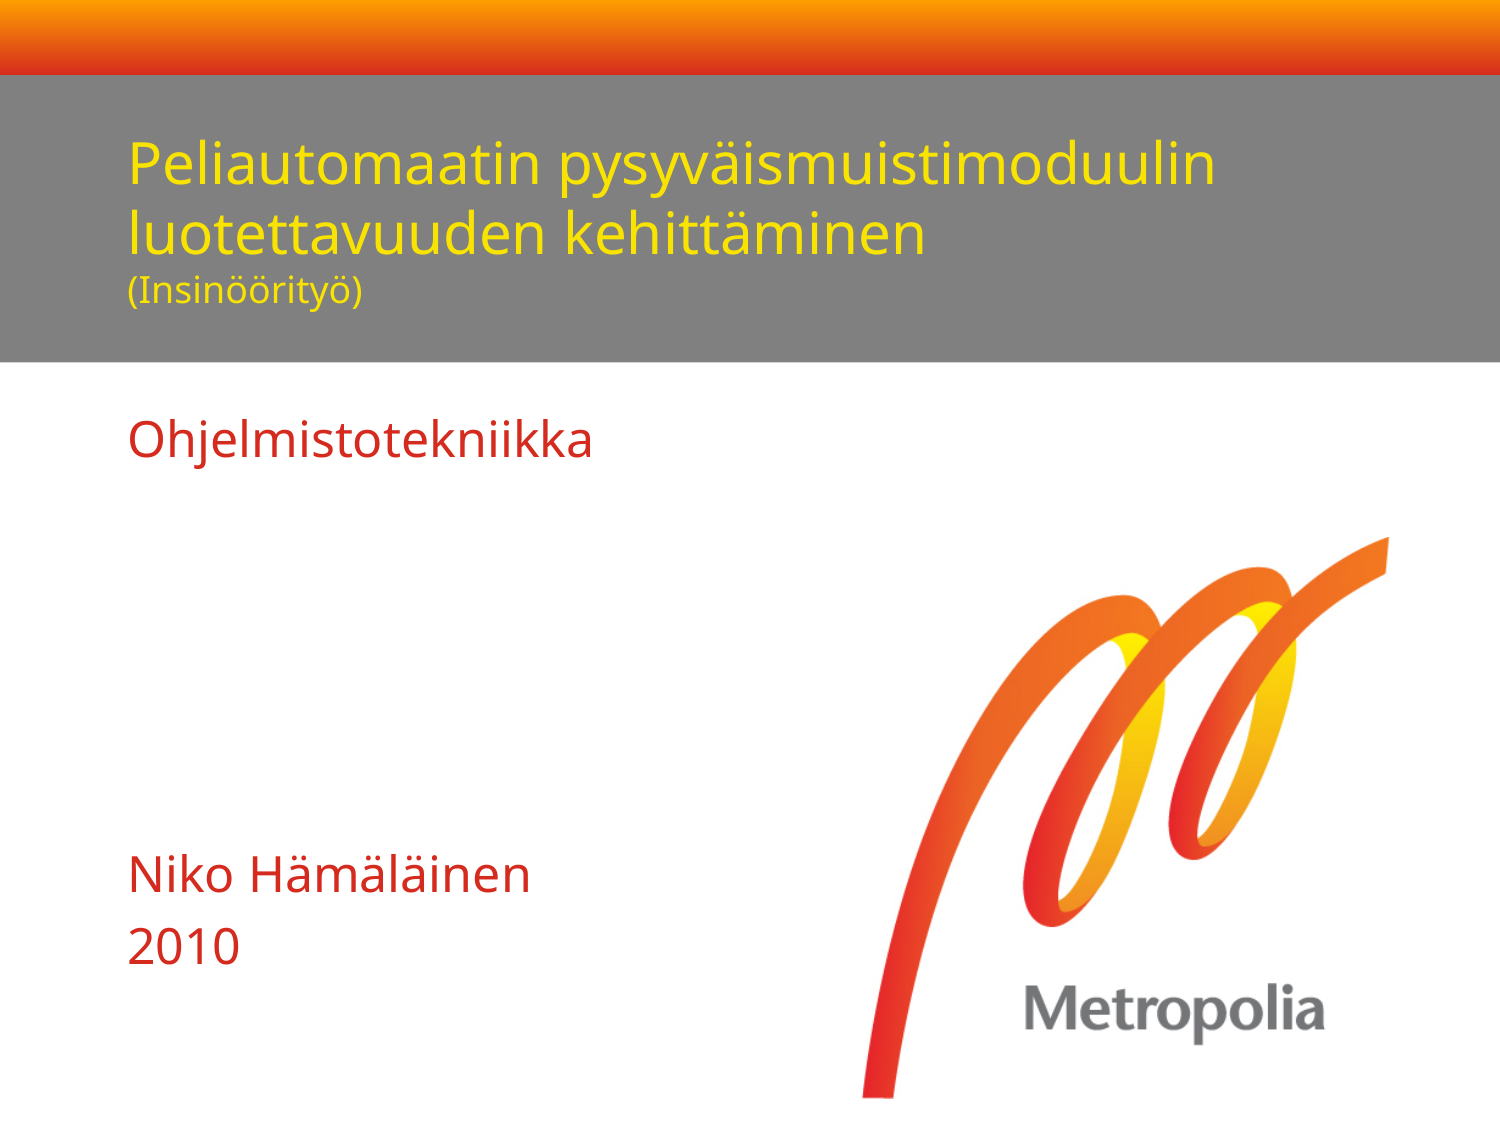

# Peliautomaatin pysyväismuistimoduulin luotettavuuden kehittäminen (Insinöörityö)
Ohjelmistotekniikka
Niko Hämäläinen
2010